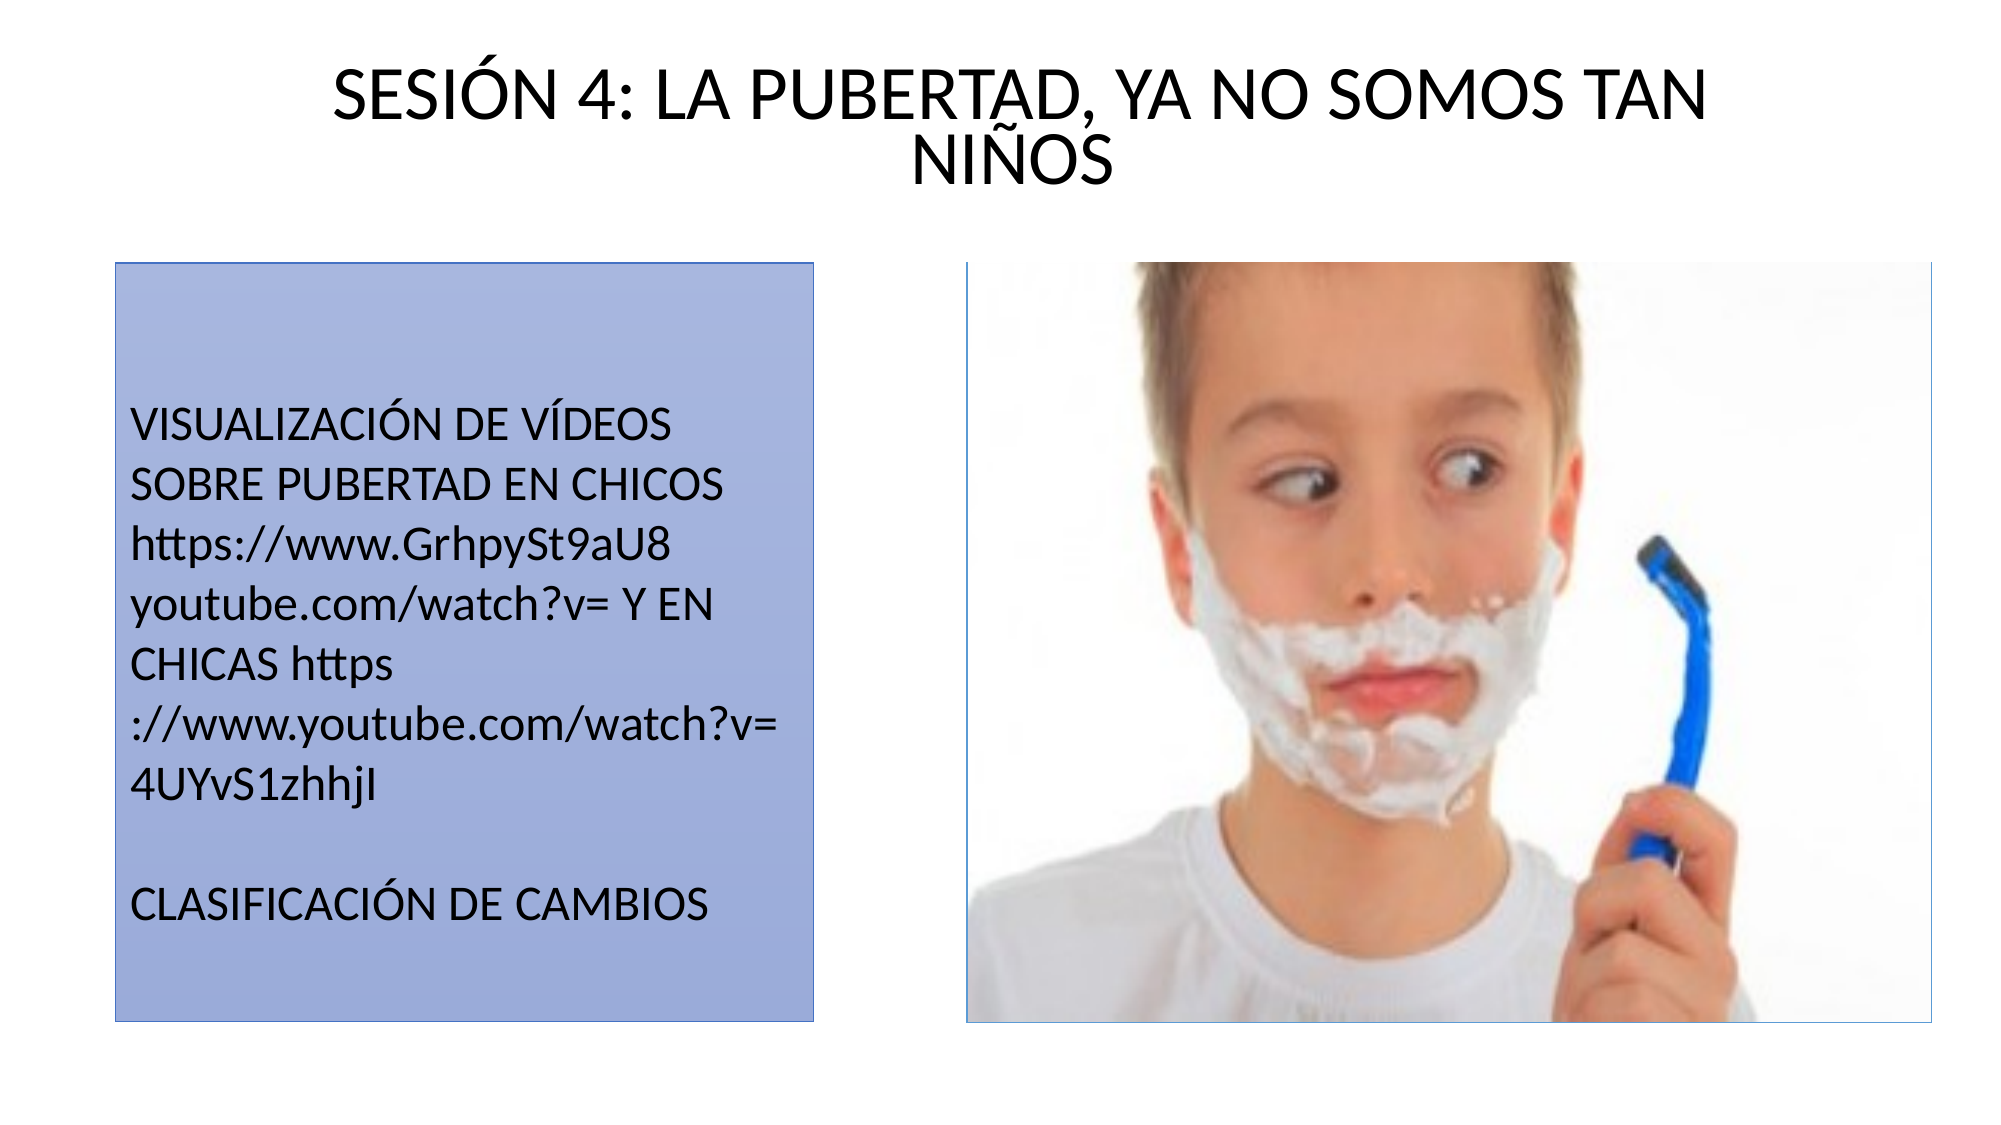

# SESIÓN 4: LA PUBERTAD, YA NO SOMOS TAN NIÑOS
VISUALIZACIÓN DE VÍDEOS SOBRE PUBERTAD EN CHICOS https://www.GrhpySt9aU8youtube.com/watch?v= Y EN CHICAS https://www.youtube.com/watch?v=4UYvS1zhhjI
CLASIFICACIÓN DE CAMBIOS